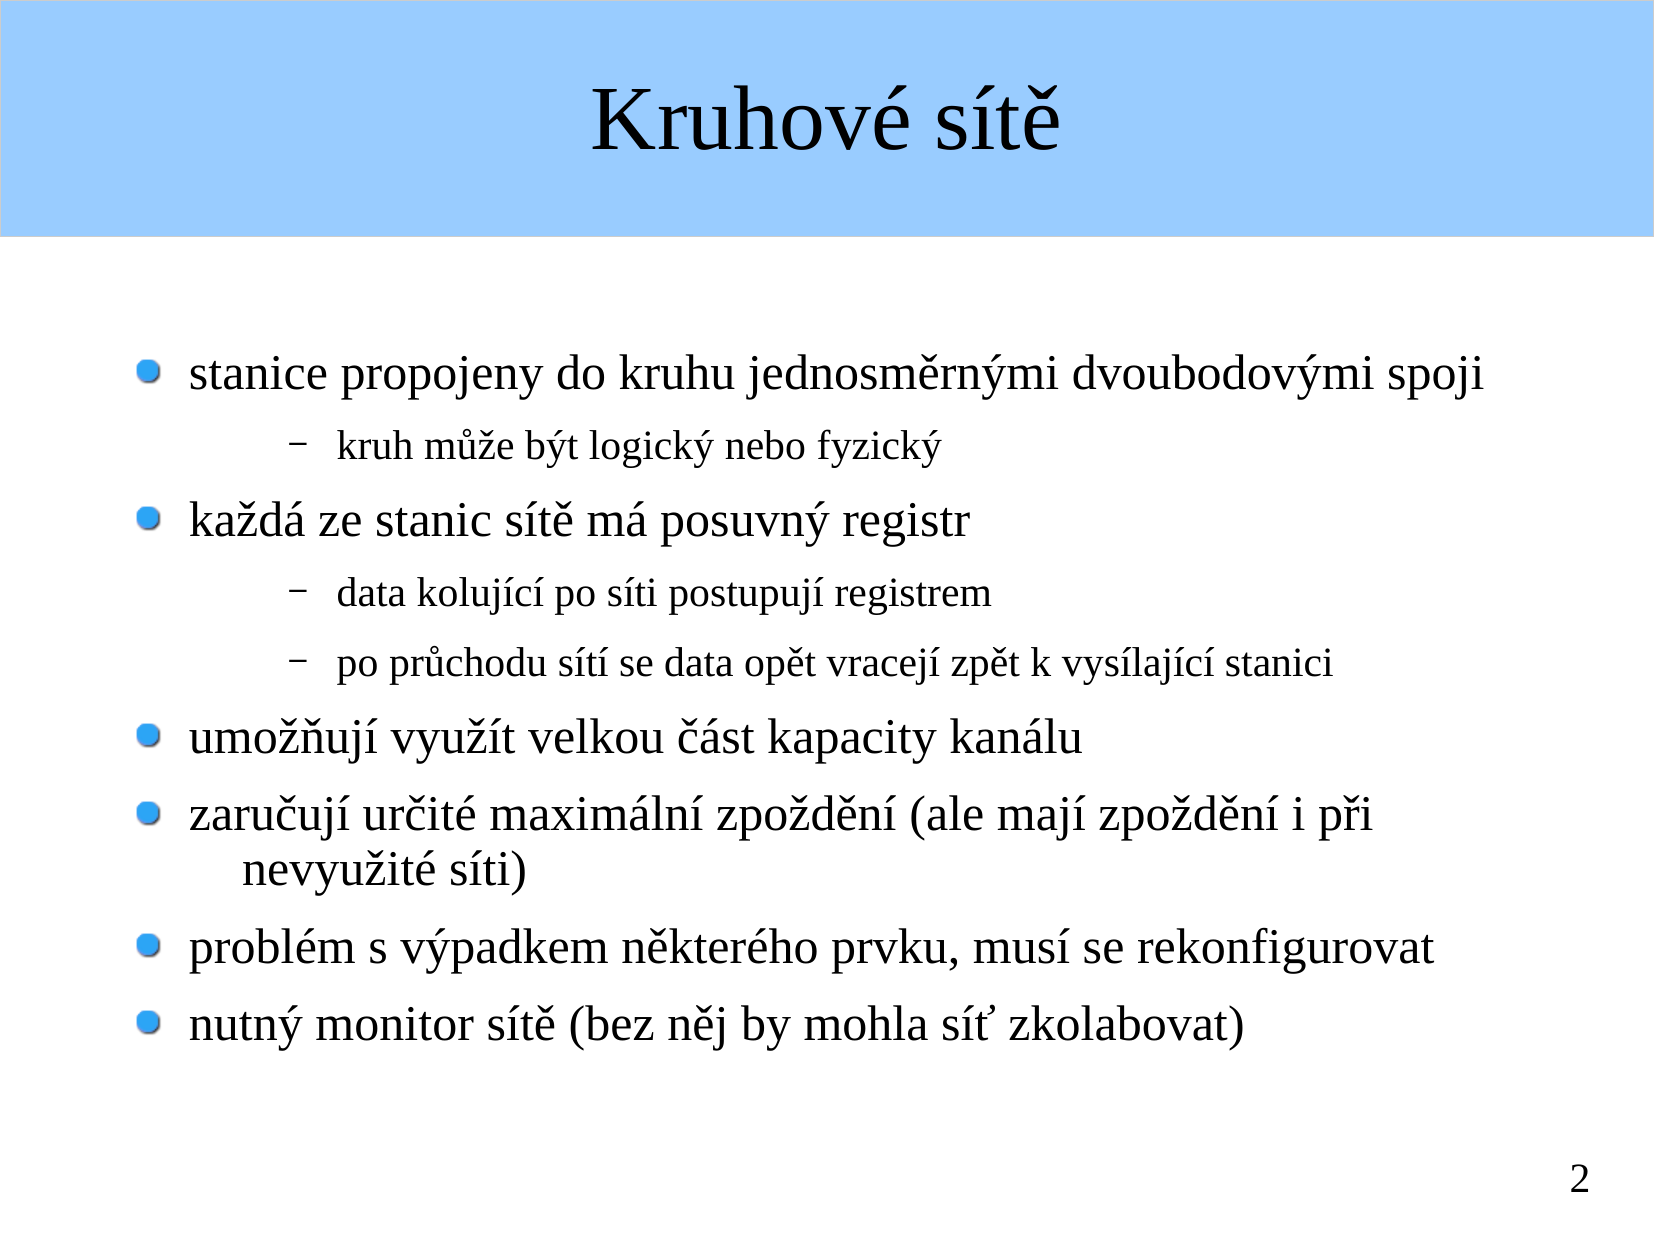

# Kruhové sítě
stanice propojeny do kruhu jednosměrnými dvoubodovými spoji
kruh může být logický nebo fyzický
každá ze stanic sítě má posuvný registr
data kolující po síti postupují registrem
po průchodu sítí se data opět vracejí zpět k vysílající stanici
umožňují využít velkou část kapacity kanálu
zaručují určité maximální zpoždění (ale mají zpoždění i při nevyužité síti)
problém s výpadkem některého prvku, musí se rekonfigurovat
nutný monitor sítě (bez něj by mohla síť zkolabovat)